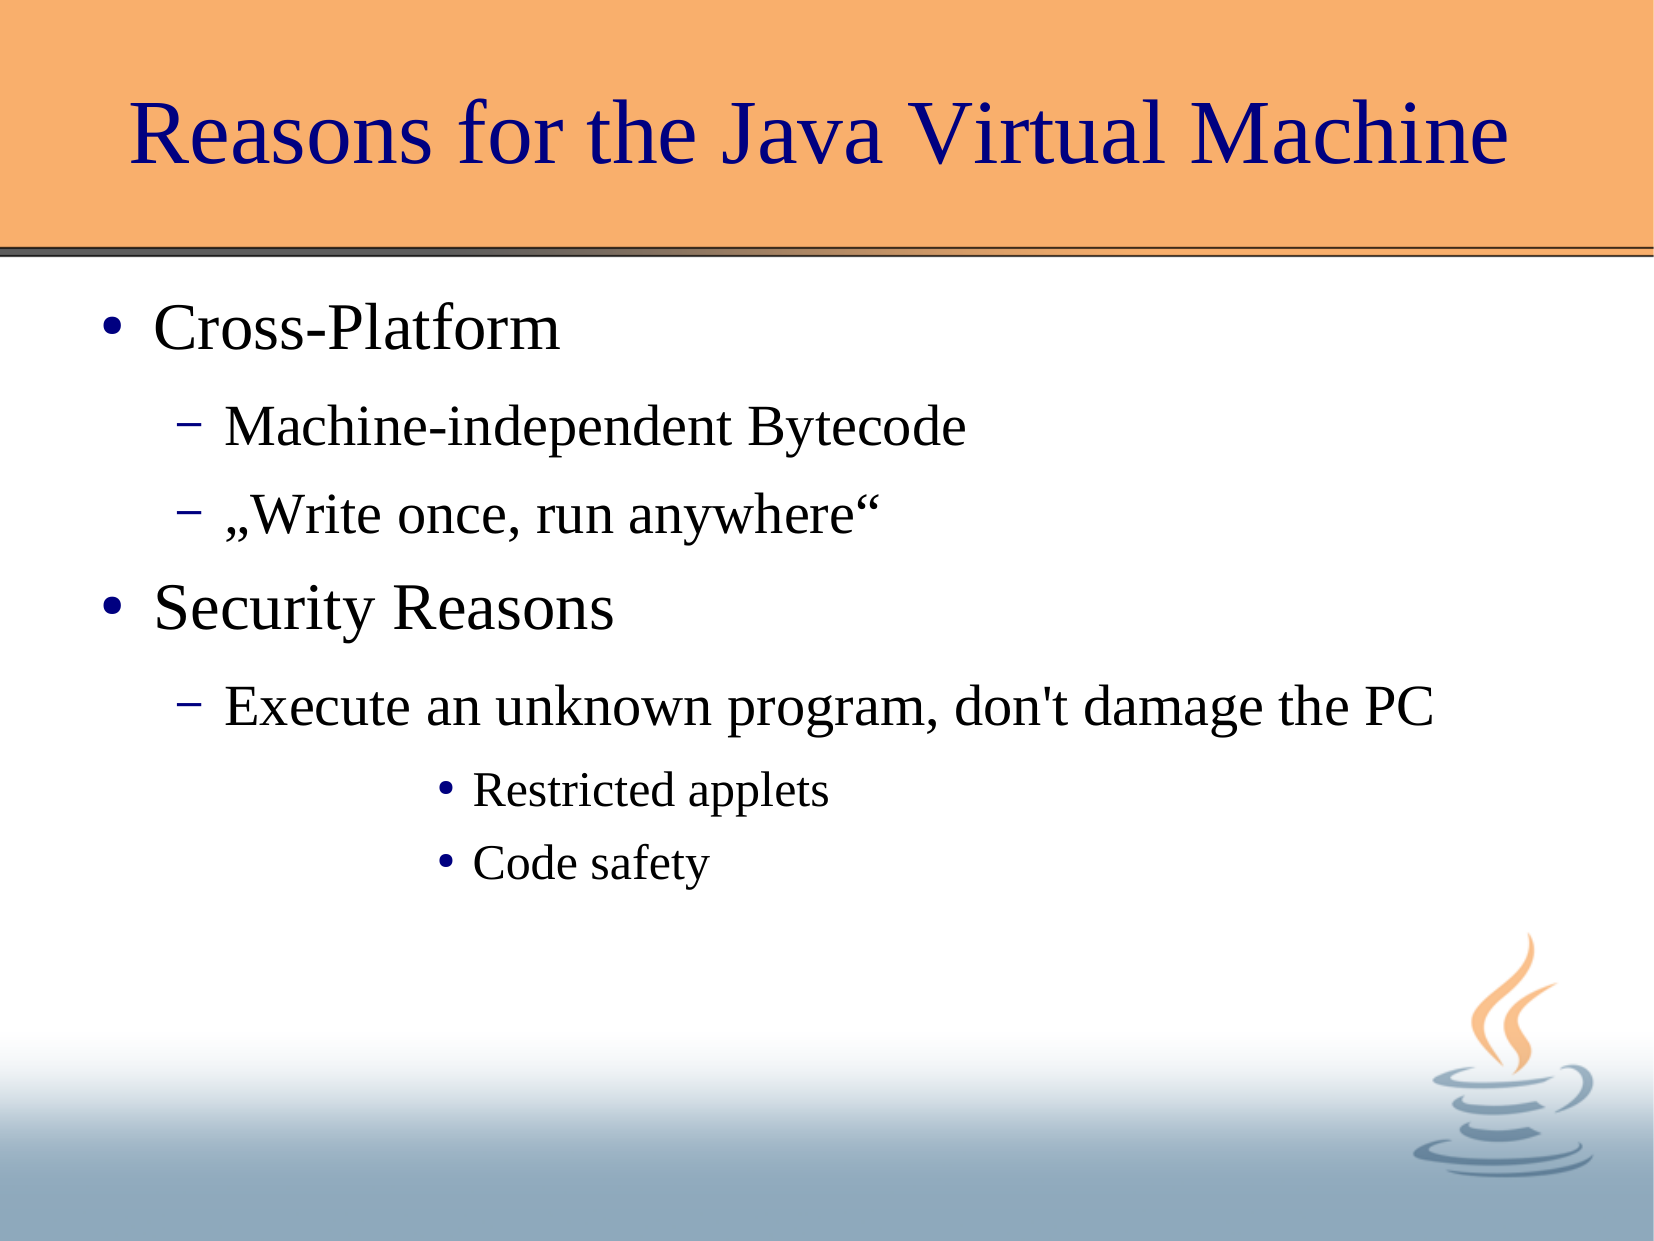

# Reasons for the Java Virtual Machine
Cross-Platform
Machine-independent Bytecode
„Write once, run anywhere“
Security Reasons
Execute an unknown program, don't damage the PC
Restricted applets
Code safety